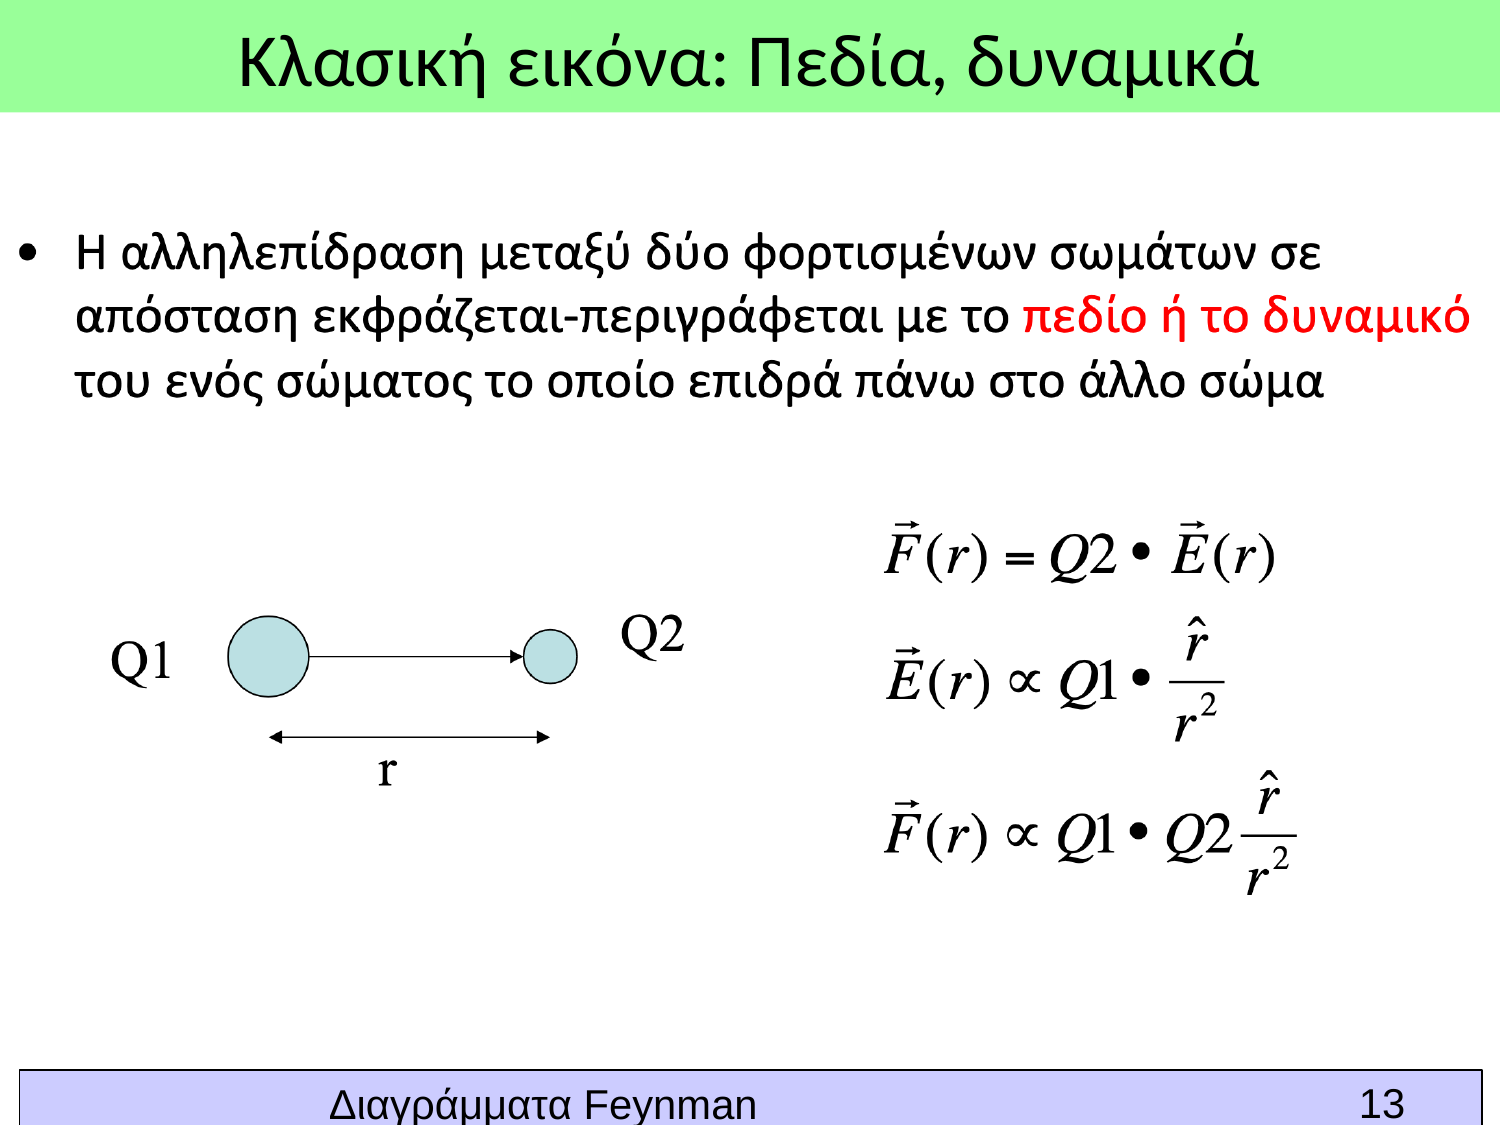

Κλασική εικόνα: Πεδία, δυναμικά
13
Διαγράμματα Feynman